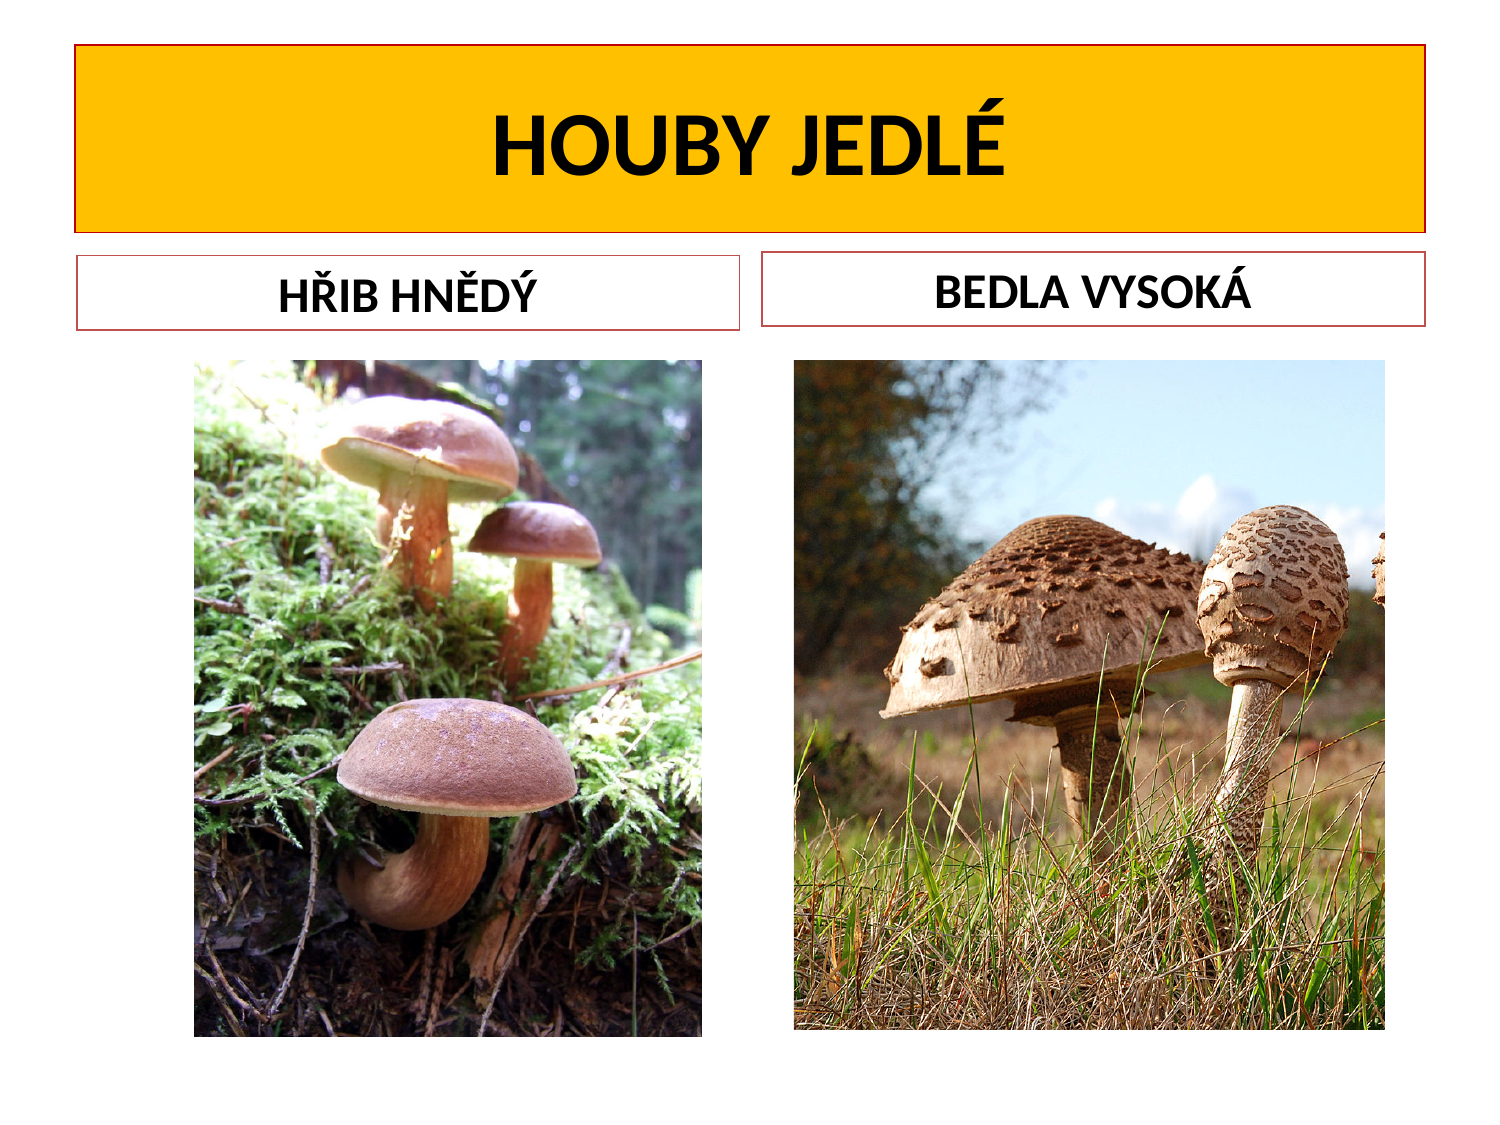

# HOUBY JEDLÉ
BEDLA VYSOKÁ
HŘIB HNĚDÝ